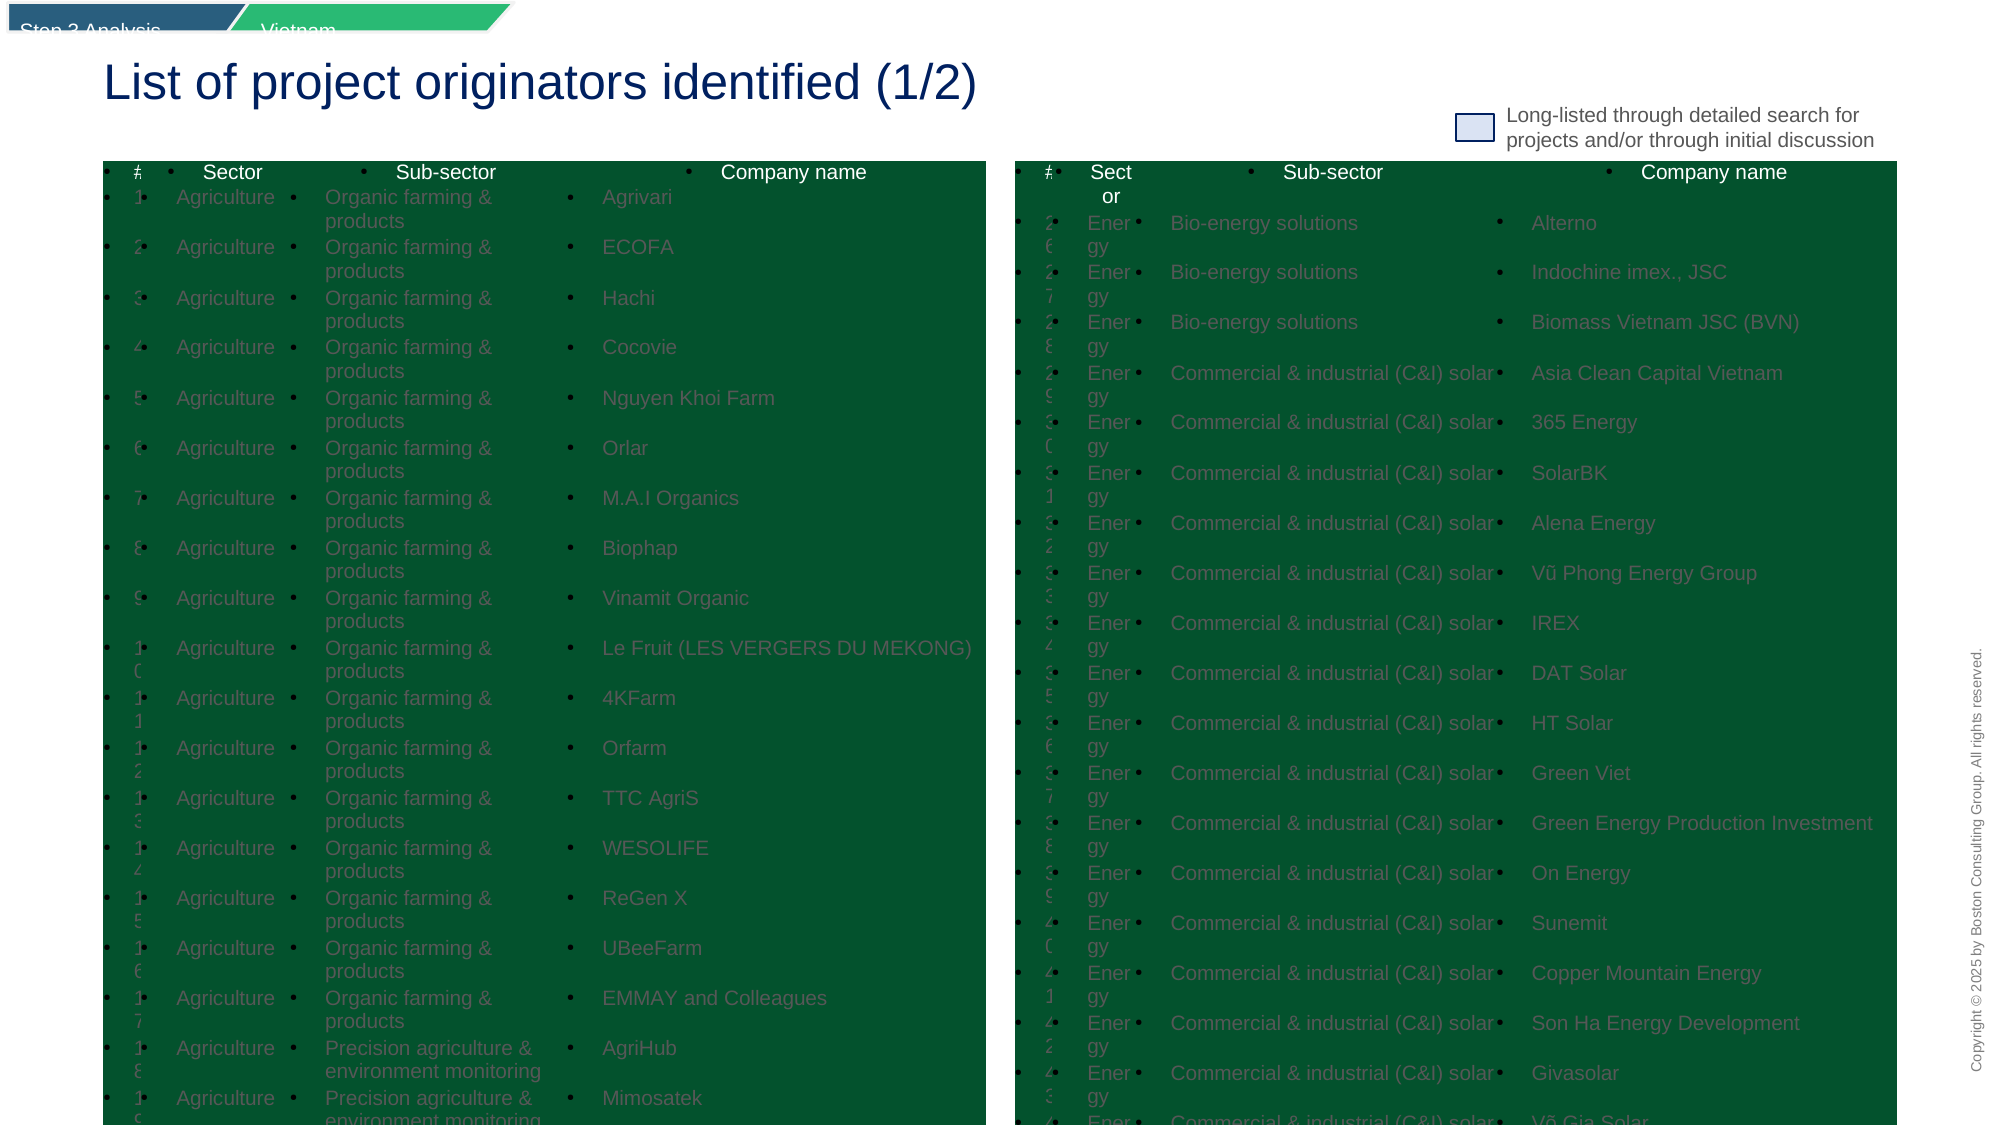

Step 3 Analysis
Vietnam
# List of project originators identified (1/2)
Long-listed through detailed search for projects and/or through initial discussion
| # | Sector | Sub-sector | Company name |
| --- | --- | --- | --- |
| 1 | Agriculture | Organic farming & products | Agrivari |
| 2 | Agriculture | Organic farming & products | ECOFA |
| 3 | Agriculture | Organic farming & products | Hachi |
| 4 | Agriculture | Organic farming & products | Cocovie |
| 5 | Agriculture | Organic farming & products | Nguyen Khoi Farm |
| 6 | Agriculture | Organic farming & products | Orlar |
| 7 | Agriculture | Organic farming & products | M.A.I Organics |
| 8 | Agriculture | Organic farming & products | Biophap |
| 9 | Agriculture | Organic farming & products | Vinamit Organic |
| 10 | Agriculture | Organic farming & products | Le Fruit (LES VERGERS DU MEKONG) |
| 11 | Agriculture | Organic farming & products | 4KFarm |
| 12 | Agriculture | Organic farming & products | Orfarm |
| 13 | Agriculture | Organic farming & products | TTC AgriS |
| 14 | Agriculture | Organic farming & products | WESOLIFE |
| 15 | Agriculture | Organic farming & products | ReGen X |
| 16 | Agriculture | Organic farming & products | UBeeFarm |
| 17 | Agriculture | Organic farming & products | EMMAY and Colleagues |
| 18 | Agriculture | Precision agriculture & environment monitoring | AgriHub |
| 19 | Agriculture | Precision agriculture & environment monitoring | Mimosatek |
| 20 | Agriculture | Precision agriculture & environment monitoring | MAPA Precision Agricultural JSC |
| 21 | Agriculture | Precision agriculture & environment monitoring | AGRIDRONE |
| 22 | Agriculture | Precision agriculture & environment monitoring | NextX |
| 23 | Agriculture | Precision agriculture & environment monitoring | Demeter |
| 24 | Agriculture | Precision agriculture & environment monitoring | Koina |
| 25 | Agriculture | Precision agriculture & environment monitoring | Tepbac |
| # | Sector | Sub-sector | Company name |
| --- | --- | --- | --- |
| 26 | Energy | Bio-energy solutions | Alterno |
| 27 | Energy | Bio-energy solutions | Indochine imex., JSC |
| 28 | Energy | Bio-energy solutions | Biomass Vietnam JSC (BVN) |
| 29 | Energy | Commercial & industrial (C&I) solar | Asia Clean Capital Vietnam |
| 30 | Energy | Commercial & industrial (C&I) solar | 365 Energy |
| 31 | Energy | Commercial & industrial (C&I) solar | SolarBK |
| 32 | Energy | Commercial & industrial (C&I) solar | Alena Energy |
| 33 | Energy | Commercial & industrial (C&I) solar | Vũ Phong Energy Group |
| 34 | Energy | Commercial & industrial (C&I) solar | IREX |
| 35 | Energy | Commercial & industrial (C&I) solar | DAT Solar |
| 36 | Energy | Commercial & industrial (C&I) solar | HT Solar |
| 37 | Energy | Commercial & industrial (C&I) solar | Green Viet |
| 38 | Energy | Commercial & industrial (C&I) solar | Green Energy Production Investment |
| 39 | Energy | Commercial & industrial (C&I) solar | On Energy |
| 40 | Energy | Commercial & industrial (C&I) solar | Sunemit |
| 41 | Energy | Commercial & industrial (C&I) solar | Copper Mountain Energy |
| 42 | Energy | Commercial & industrial (C&I) solar | Son Ha Energy Development |
| 43 | Energy | Commercial & industrial (C&I) solar | Givasolar |
| 44 | Energy | Commercial & industrial (C&I) solar | Võ Gia Solar |
| 45 | Energy | Commercial & industrial (C&I) solar | Stride |
| 46 | Energy | Commercial & industrial (C&I) solar | Pacific Impact Development |
| 47 | Energy | Commercial & industrial (C&I) solar | GreenYellow |
| 48 | Energy | Energy storage solutions | Cenergy |
| 49 | Energy | Energy storage solutions | Solano Energy |
| 50 | Energy | Hydro plants | Xuan Thien Group |